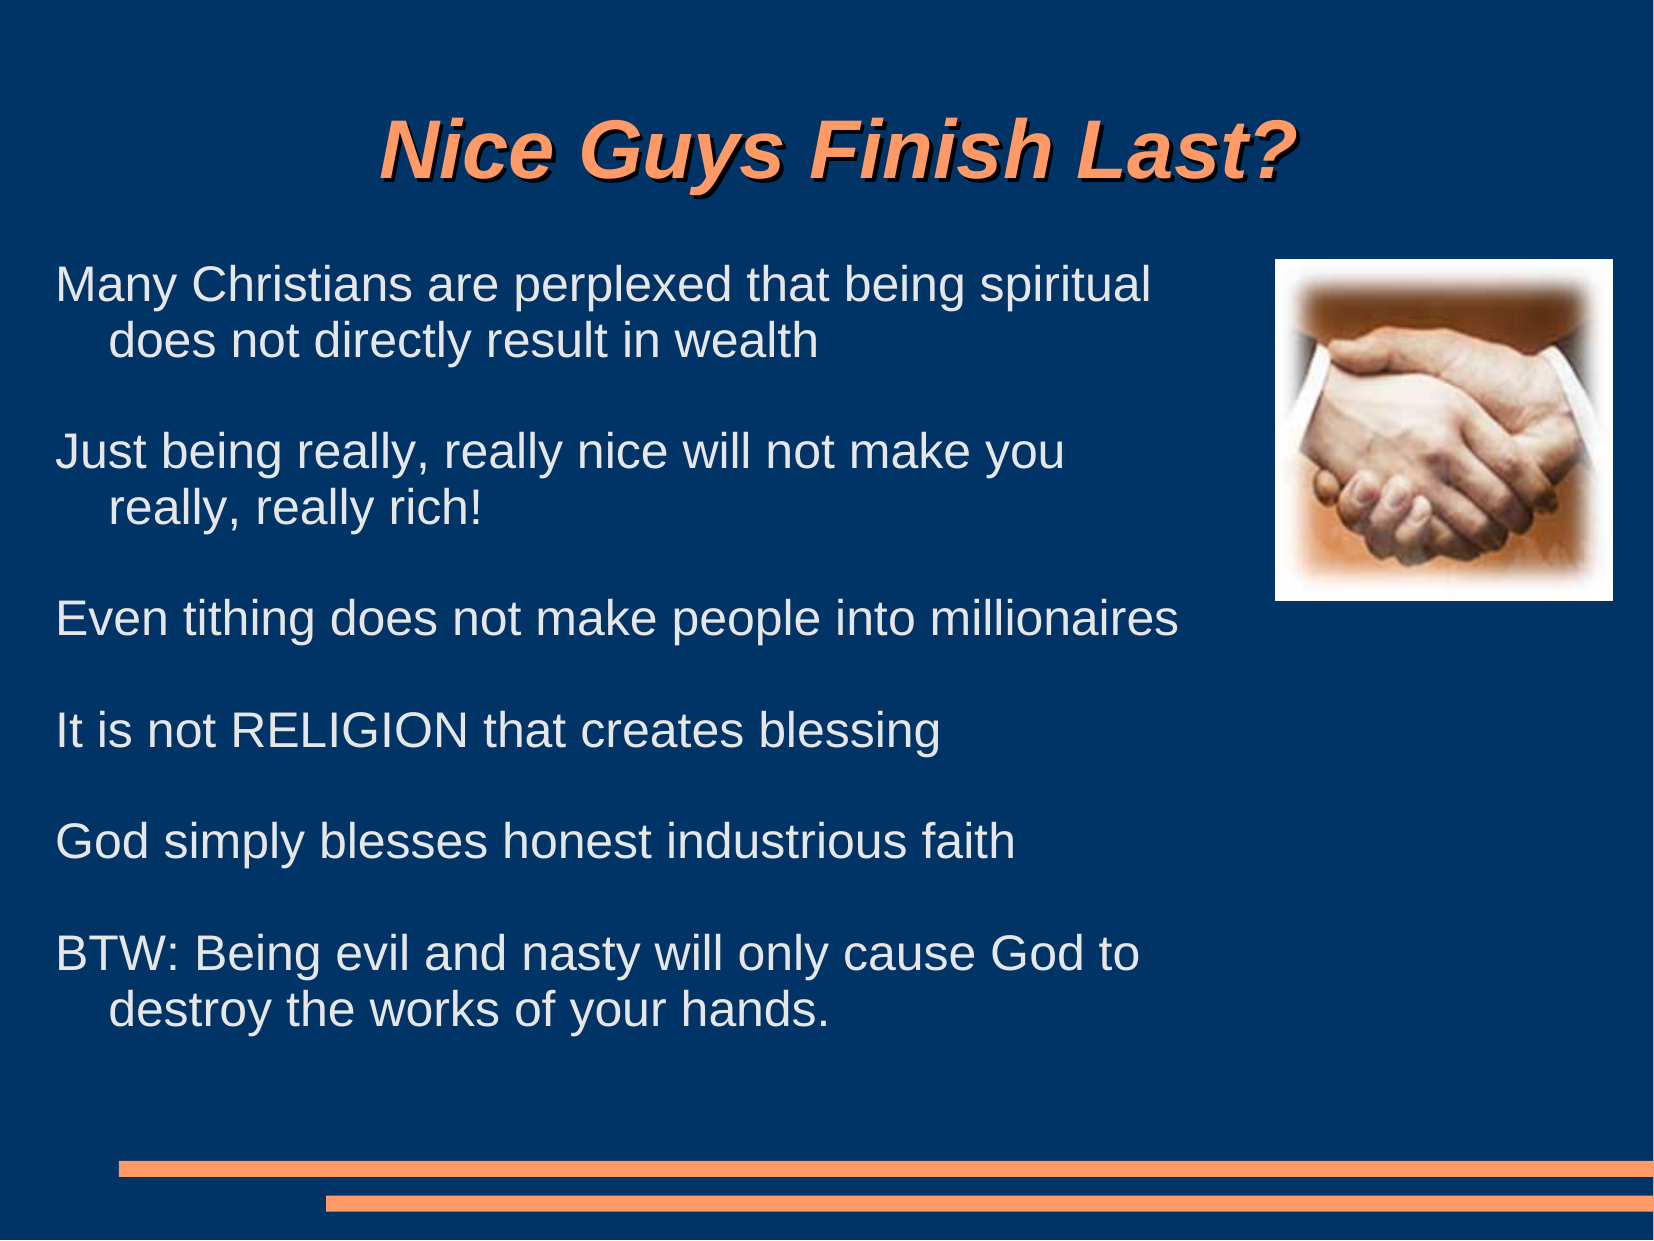

# Nice Guys Finish Last?
Many Christians are perplexed that being spiritual does not directly result in wealth
Just being really, really nice will not make you really, really rich!
Even tithing does not make people into millionaires
It is not RELIGION that creates blessing
God simply blesses honest industrious faith
BTW: Being evil and nasty will only cause God to destroy the works of your hands.